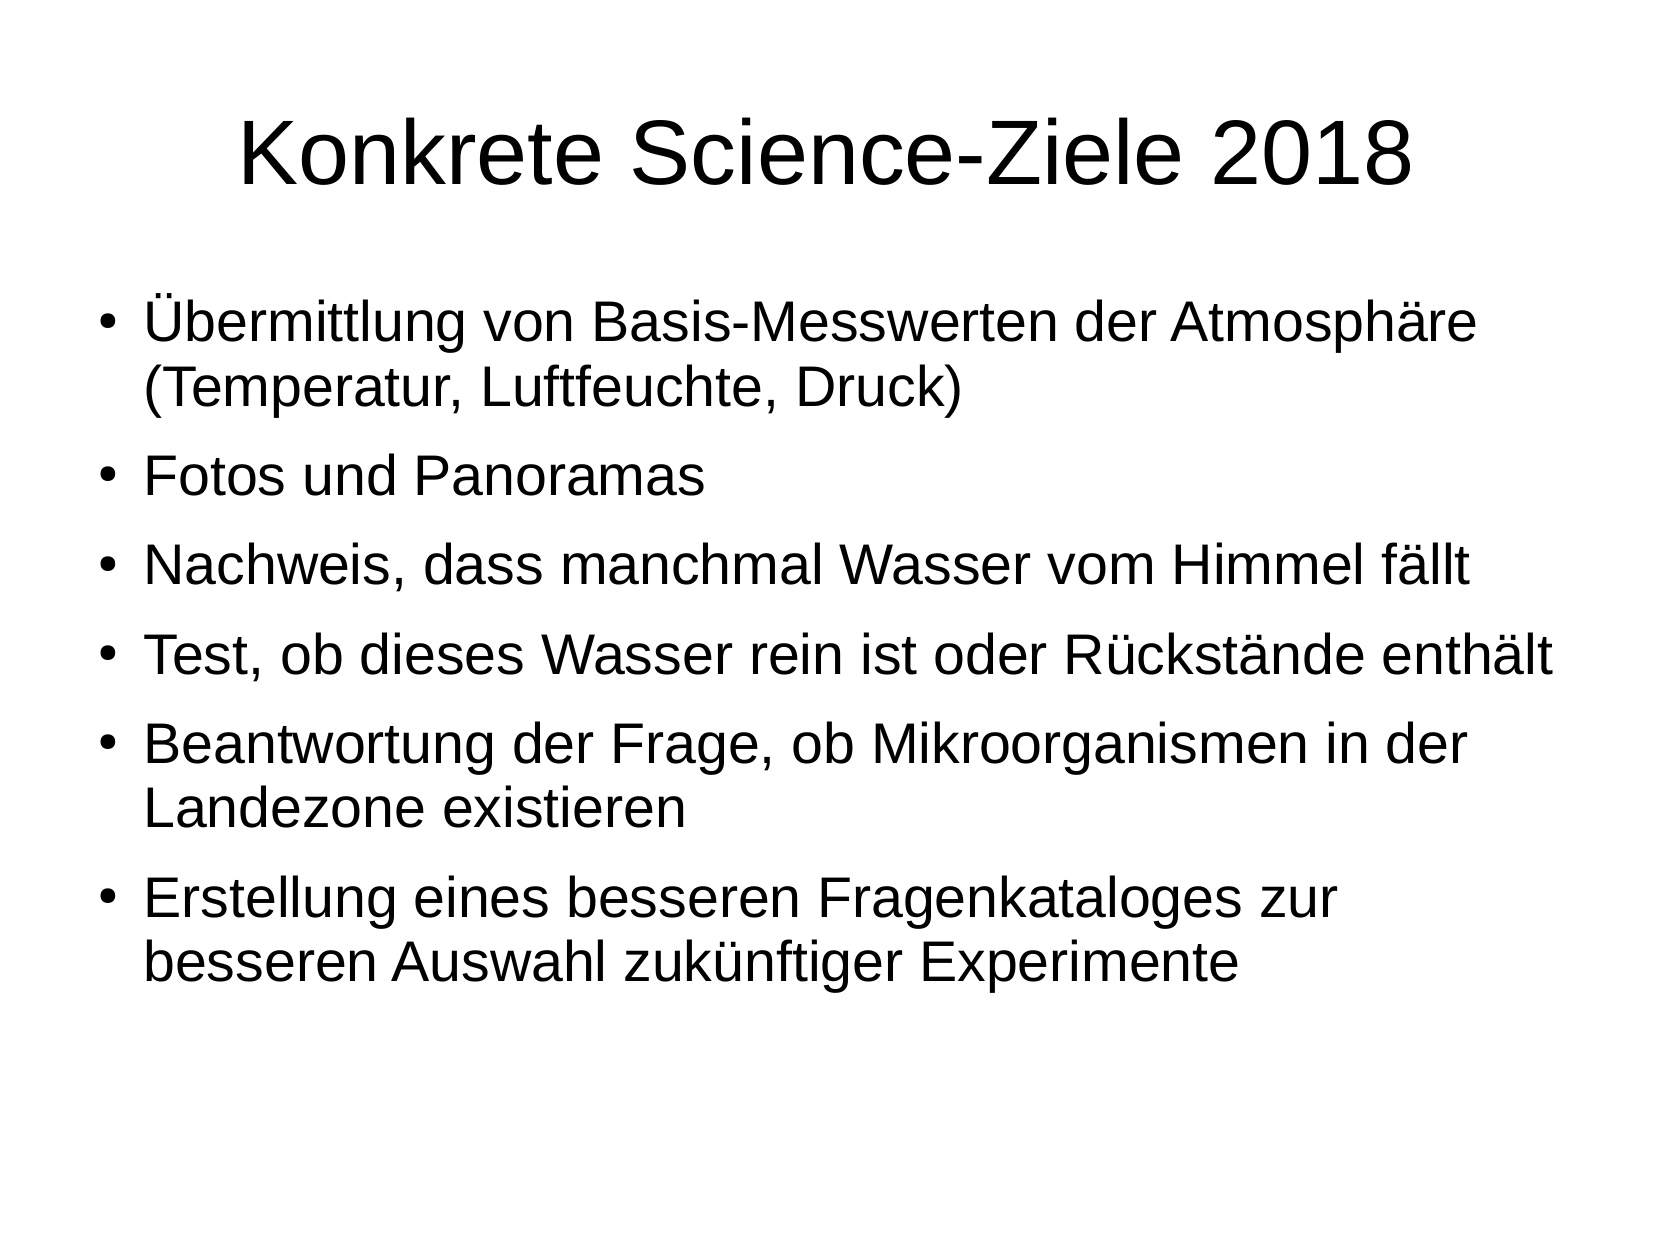

# Konkrete Science-Ziele 2018
Übermittlung von Basis-Messwerten der Atmosphäre (Temperatur, Luftfeuchte, Druck)
Fotos und Panoramas
Nachweis, dass manchmal Wasser vom Himmel fällt
Test, ob dieses Wasser rein ist oder Rückstände enthält
Beantwortung der Frage, ob Mikroorganismen in der Landezone existieren
Erstellung eines besseren Fragenkataloges zur besseren Auswahl zukünftiger Experimente